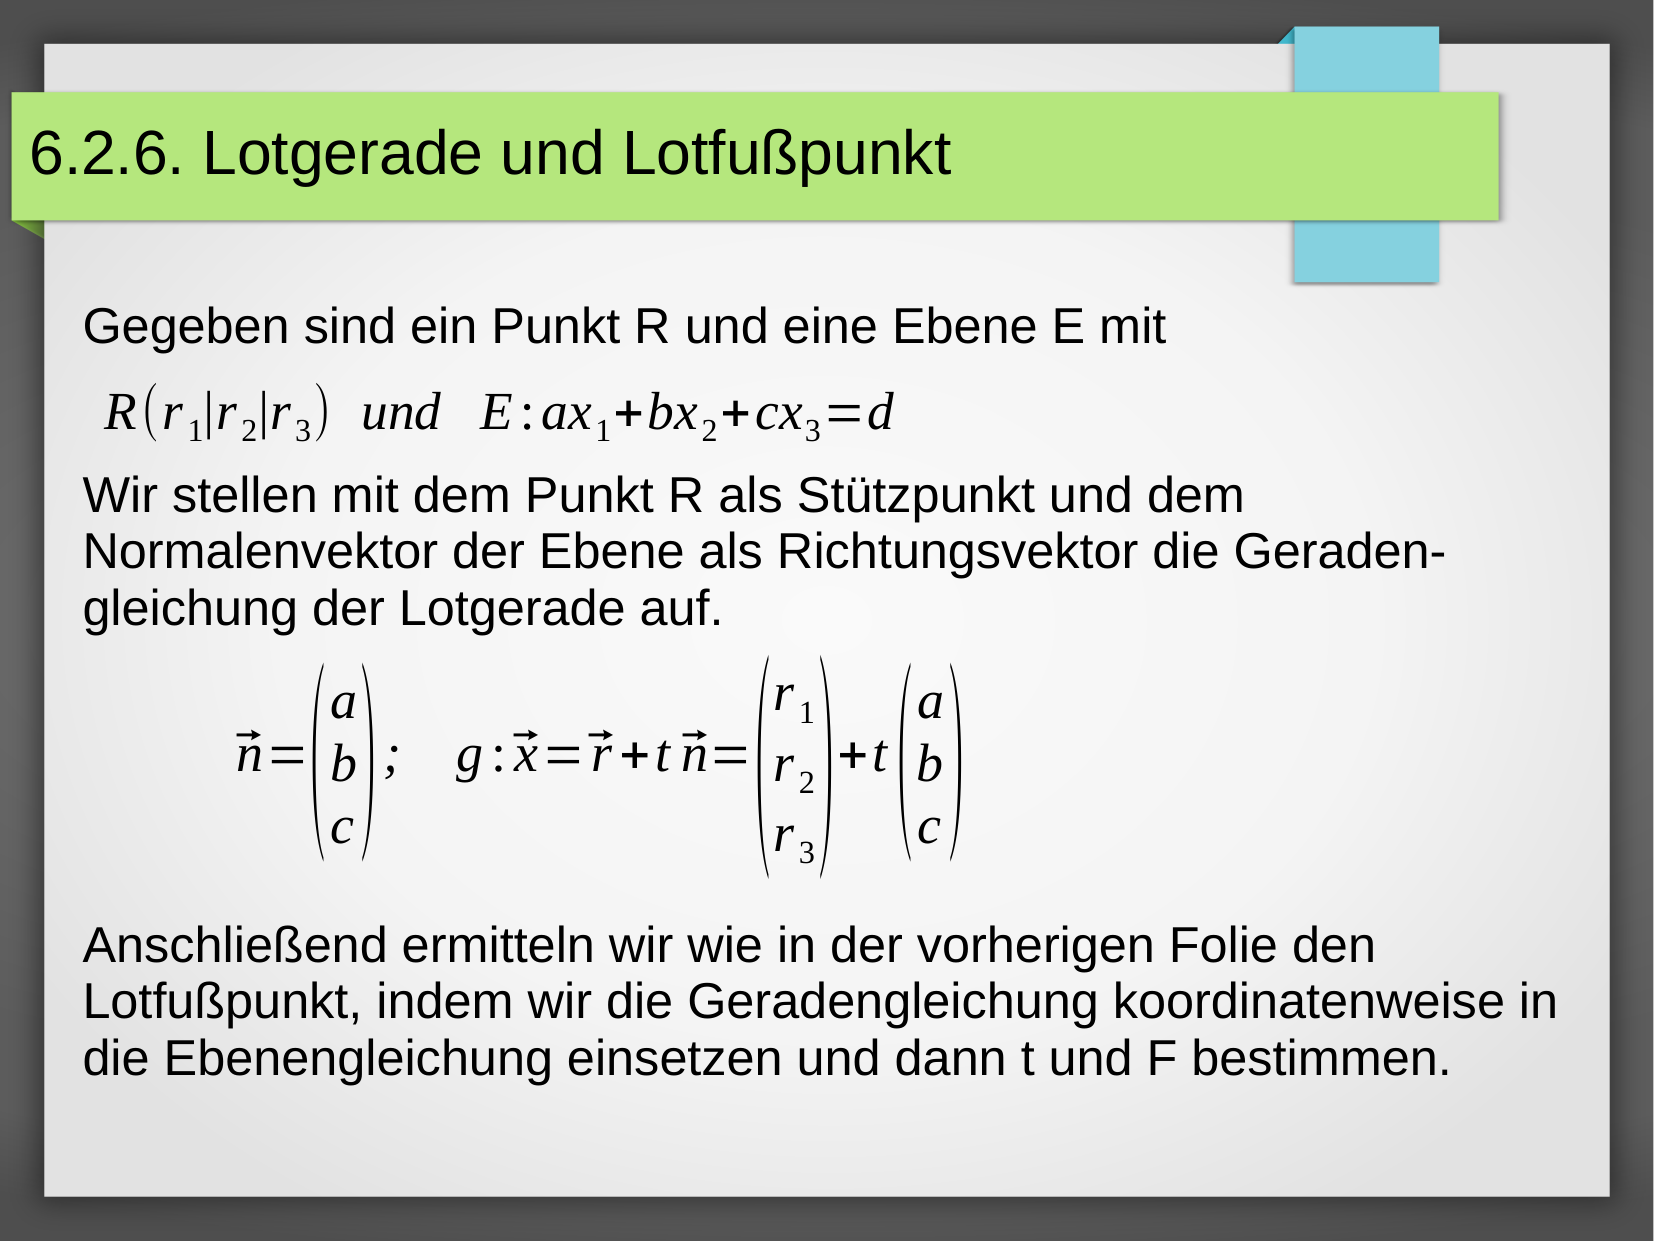

6.2.6. Lotgerade und Lotfußpunkt
# Gegeben sind ein Punkt R und eine Ebene E mit
Wir stellen mit dem Punkt R als Stützpunkt und dem Normalenvektor der Ebene als Richtungsvektor die Geraden- gleichung der Lotgerade auf.
Anschließend ermitteln wir wie in der vorherigen Folie den Lotfußpunkt, indem wir die Geradengleichung koordinatenweise in die Ebenengleichung einsetzen und dann t und F bestimmen.